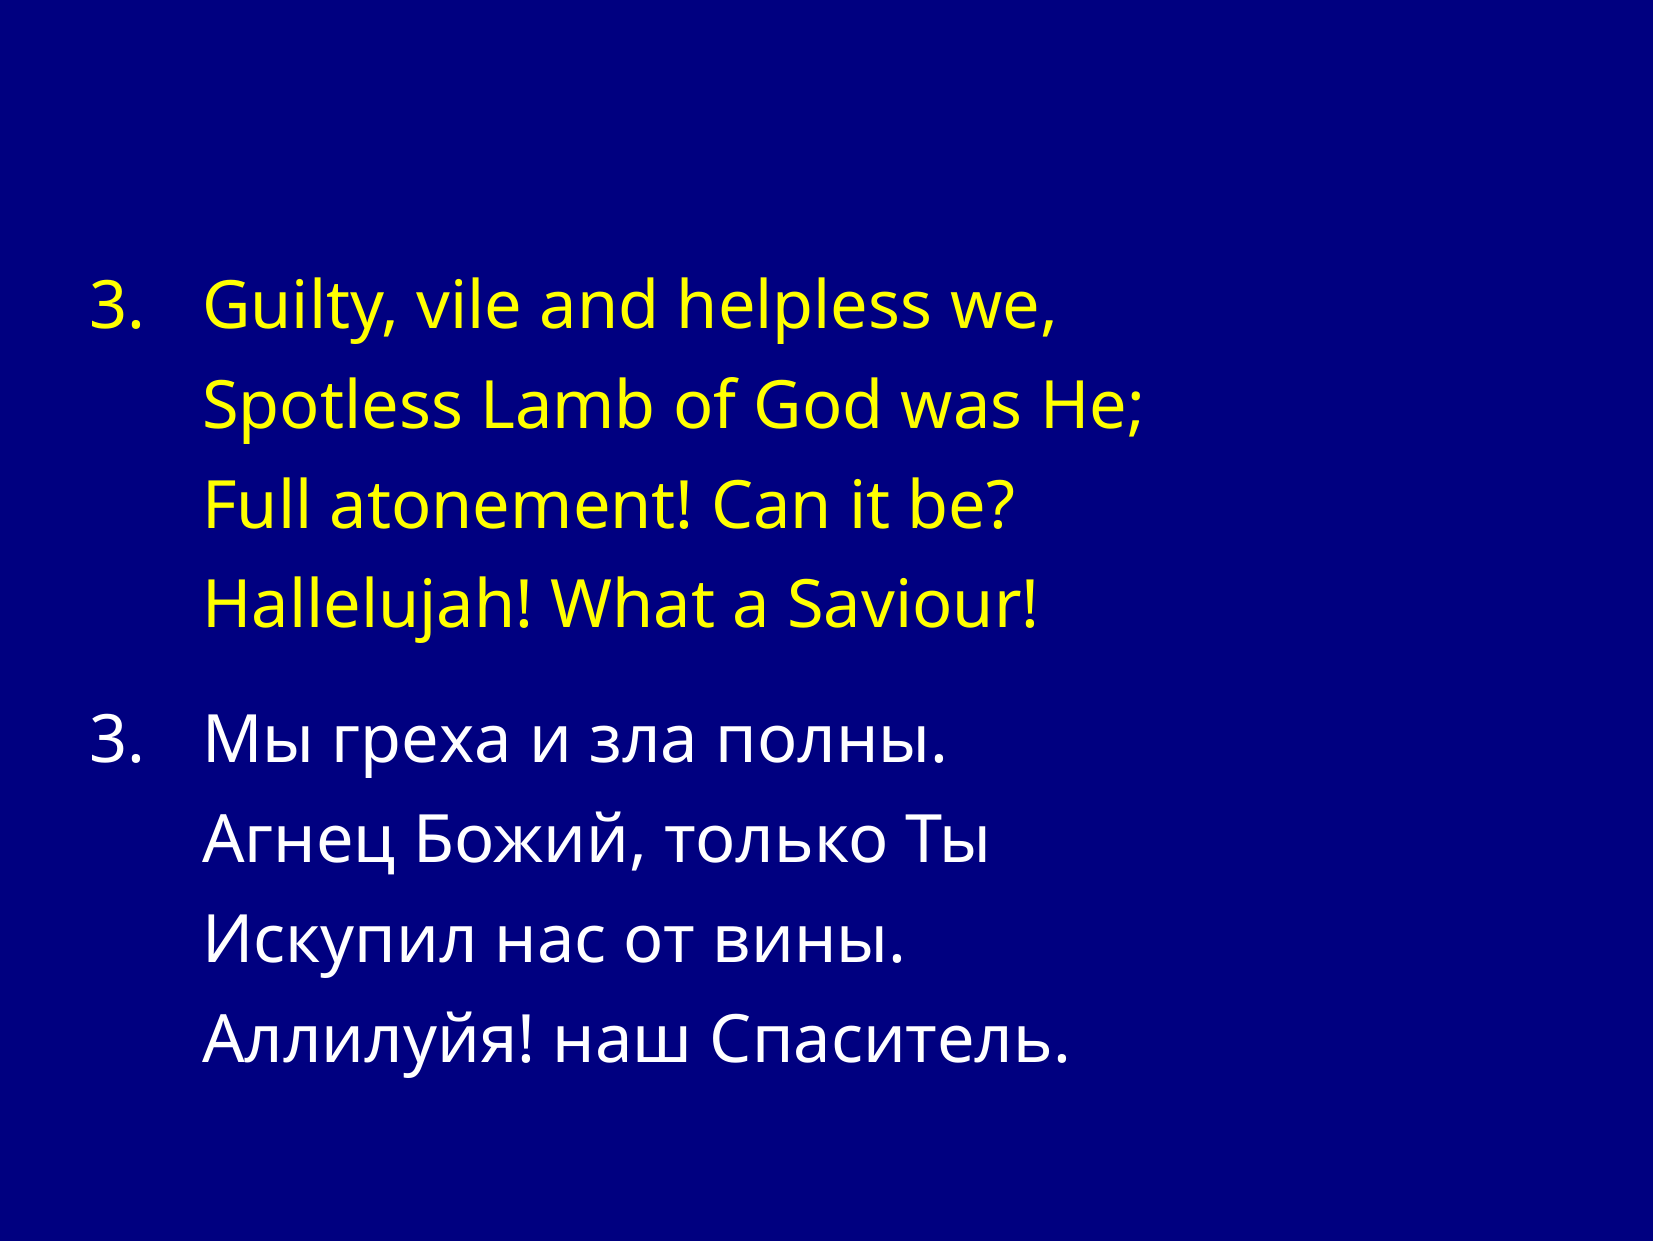

3.	Guilty, vile and helpless we,
	Spotless Lamb of God was He;
	Full atonement! Can it be?
	Hallelujah! What a Saviour!
3.	Мы греха и зла полны.
	Агнец Божий, только Ты
	Искупил нас от вины.
	Аллилуйя! наш Спаситель.